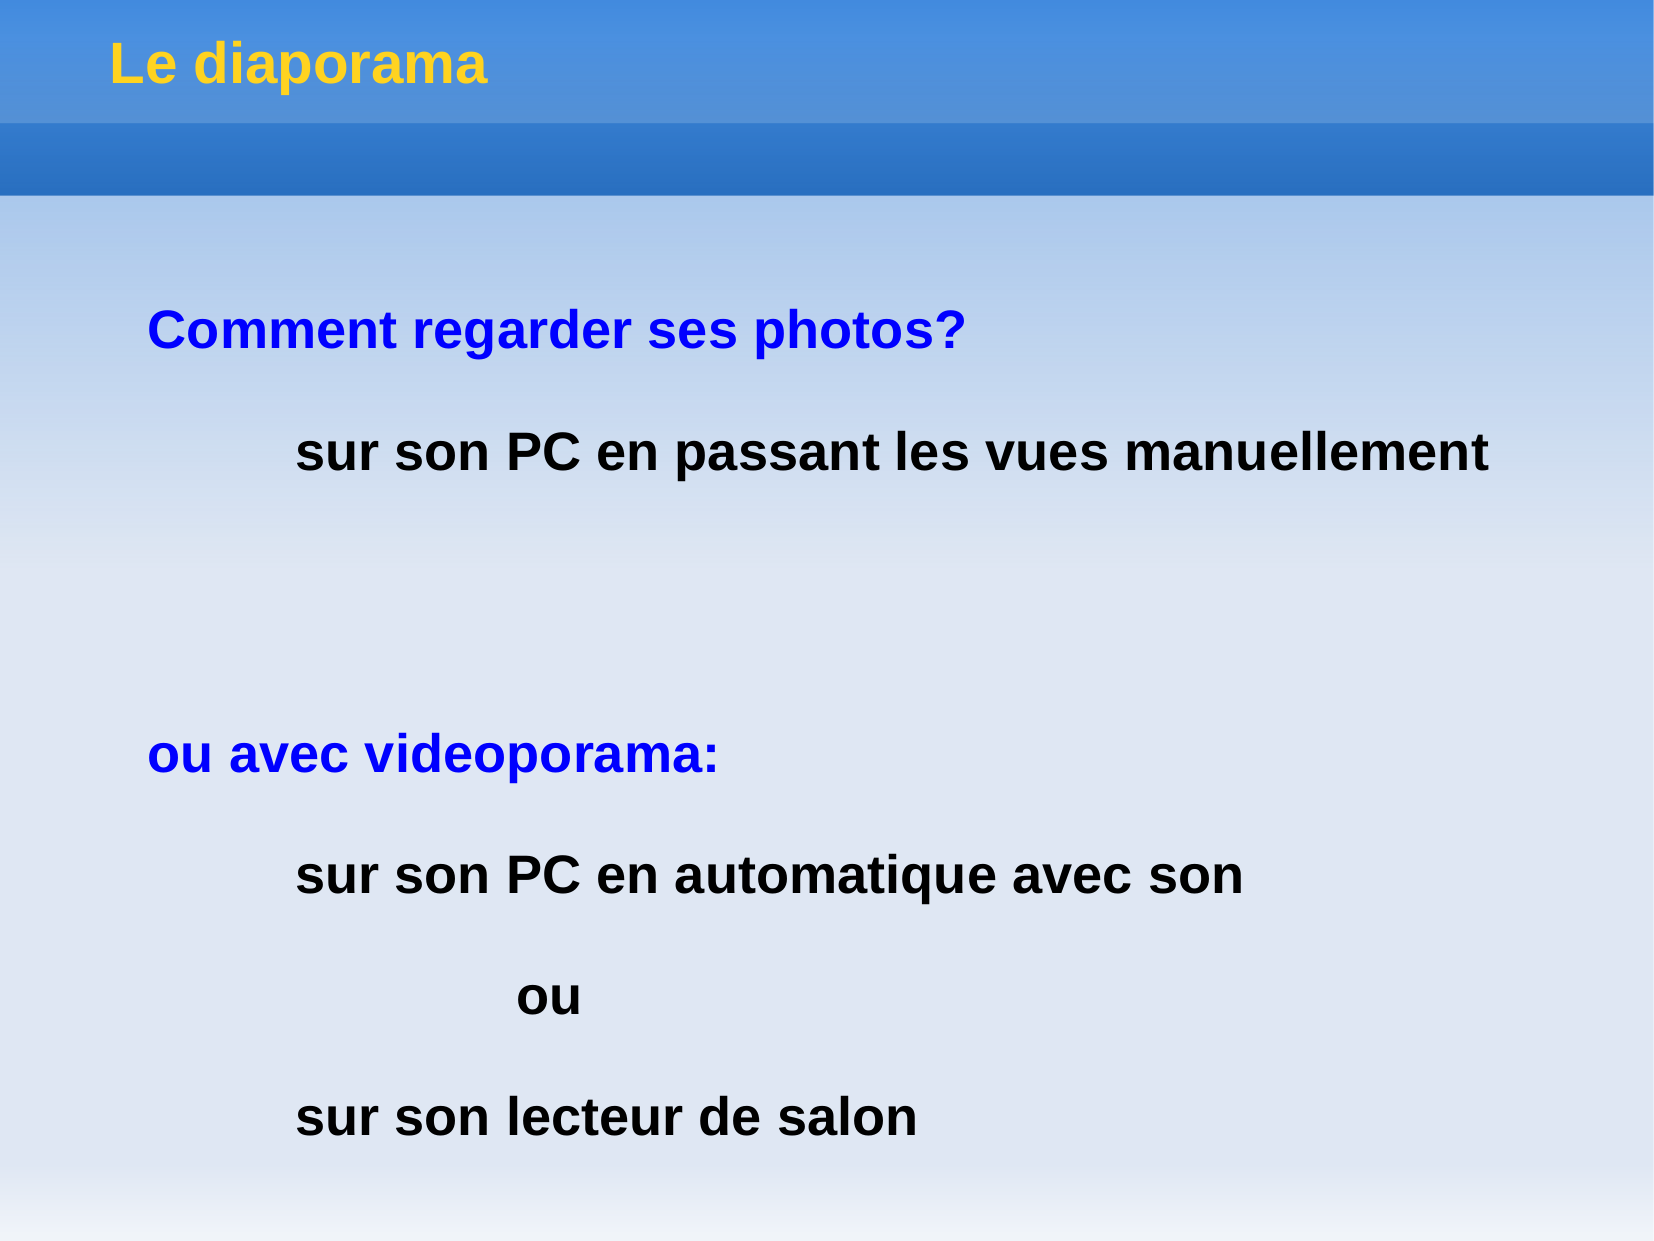

Le diaporama
# Comment regarder ses photos? sur son PC en passant les vues manuellement ou avec videoporama: sur son PC en automatique avec son ou sur son lecteur de salon